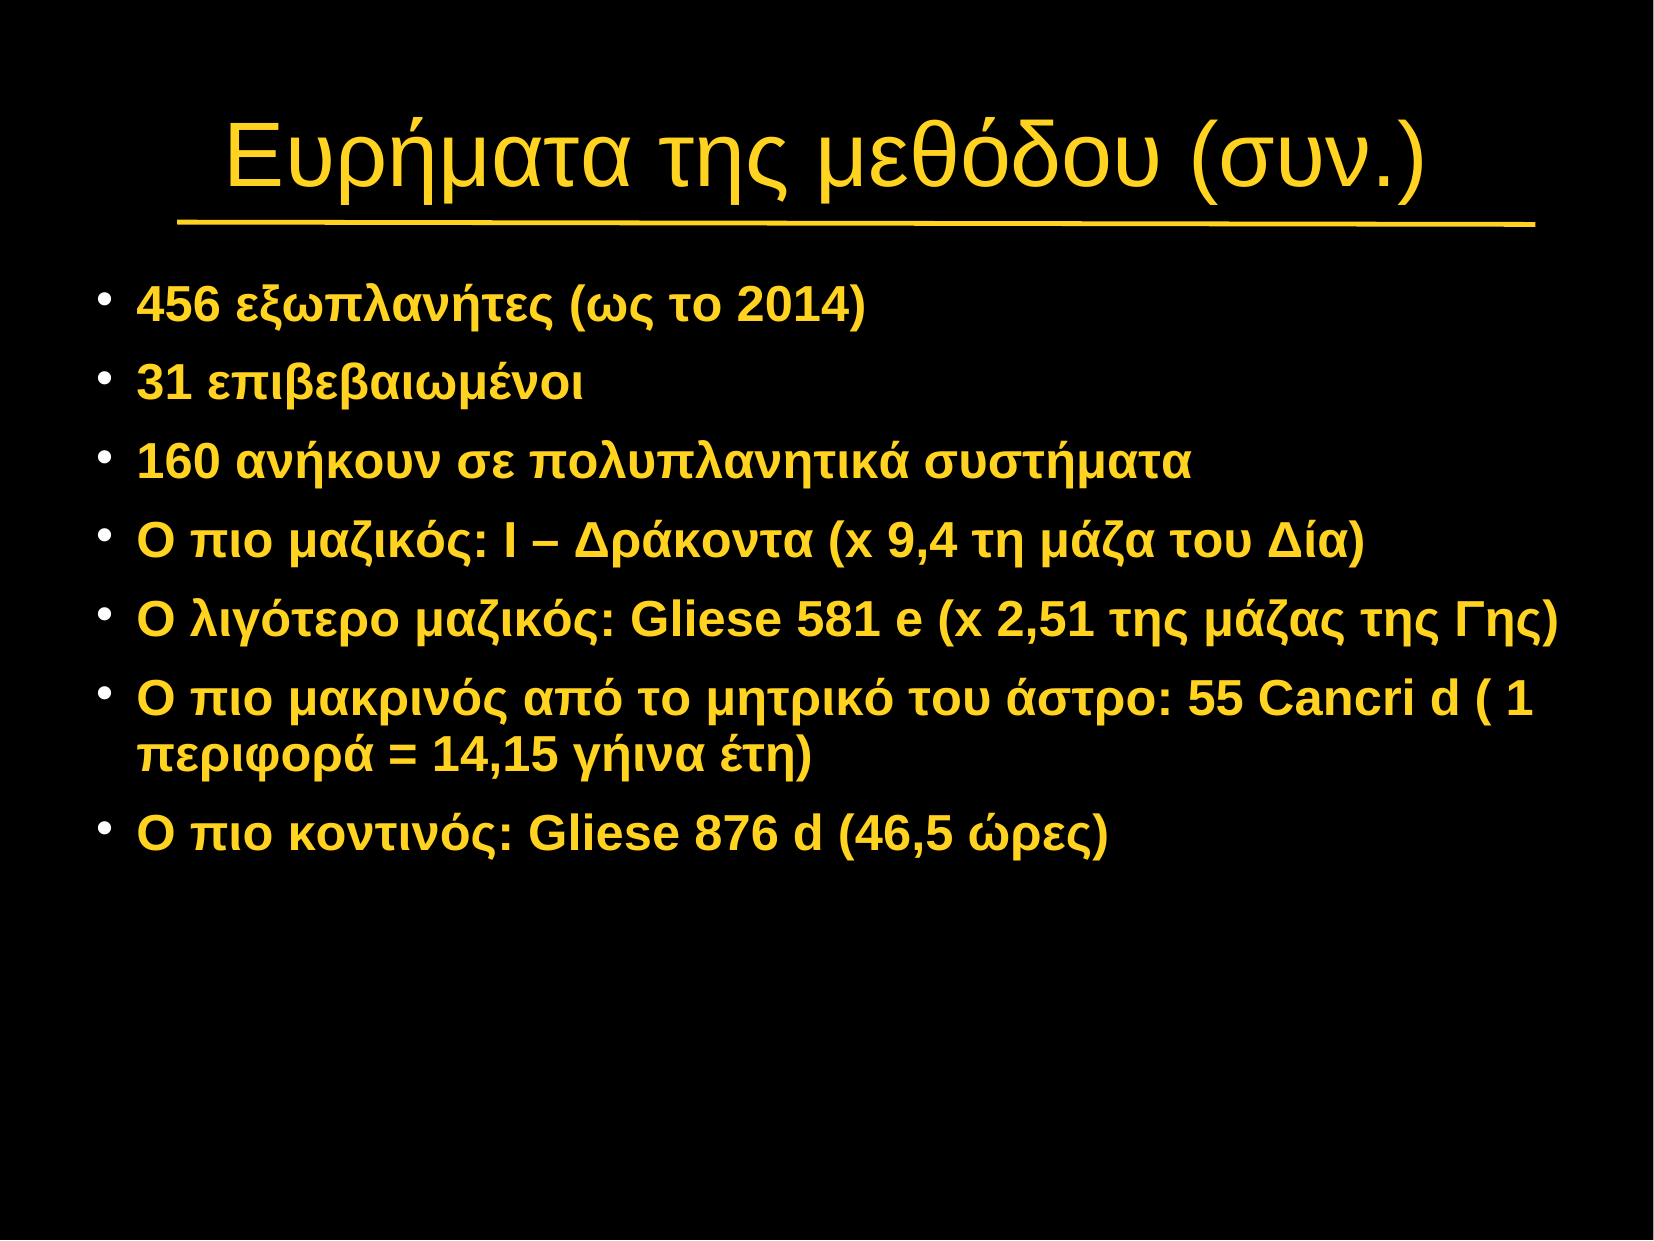

# Ευρήματα της μεθόδου (συν.)
456 εξωπλανήτες (ως το 2014)
31 επιβεβαιωμένοι
160 ανήκουν σε πολυπλανητικά συστήματα
Ο πιο μαζικός: Ι – Δράκοντα (x 9,4 τη μάζα του Δία)
Ο λιγότερο μαζικός: Gliese 581 e (x 2,51 της μάζας της Γης)
Ο πιο μακρινός από το μητρικό του άστρο: 55 Cancri d ( 1 περιφορά = 14,15 γήινα έτη)
Ο πιο κοντινός: Gliese 876 d (46,5 ώρες)